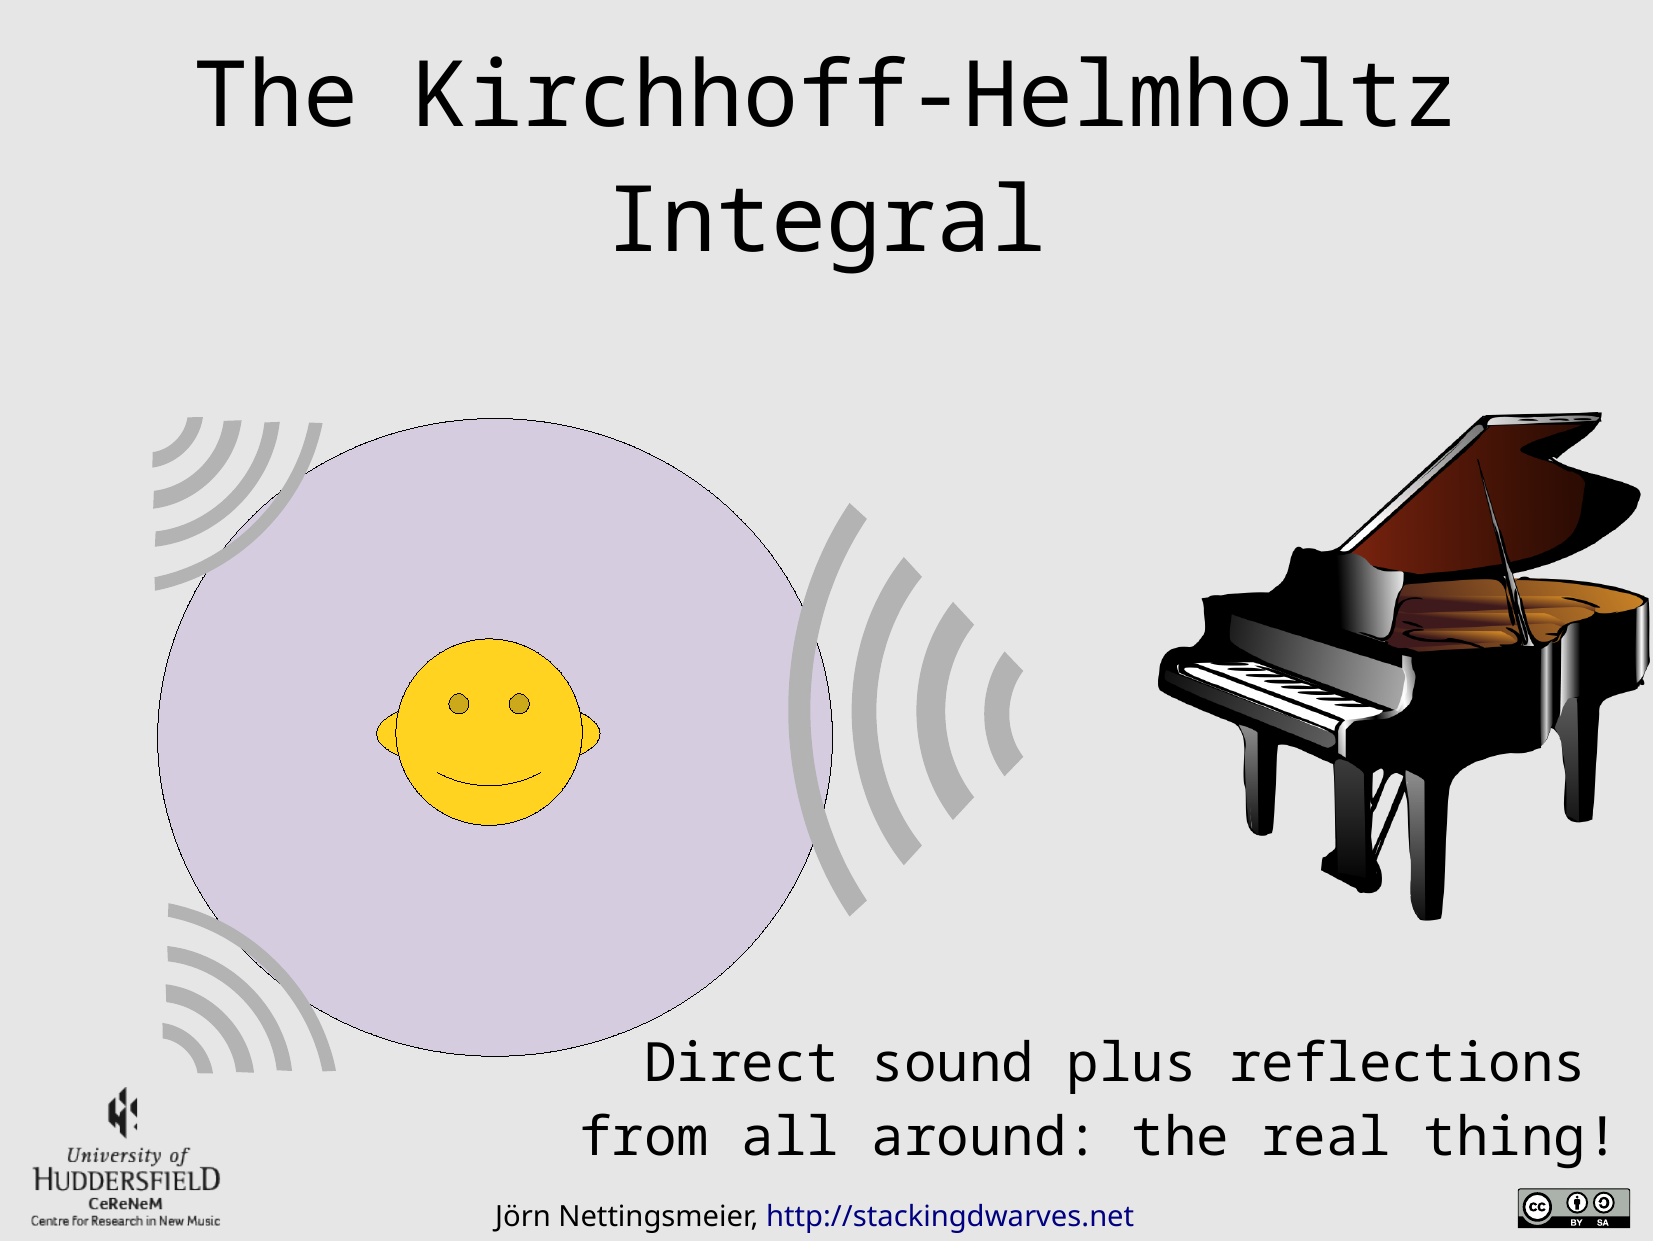

# The Kirchhoff-Helmholtz Integral
Direct sound plus reflections from all around: the real thing!